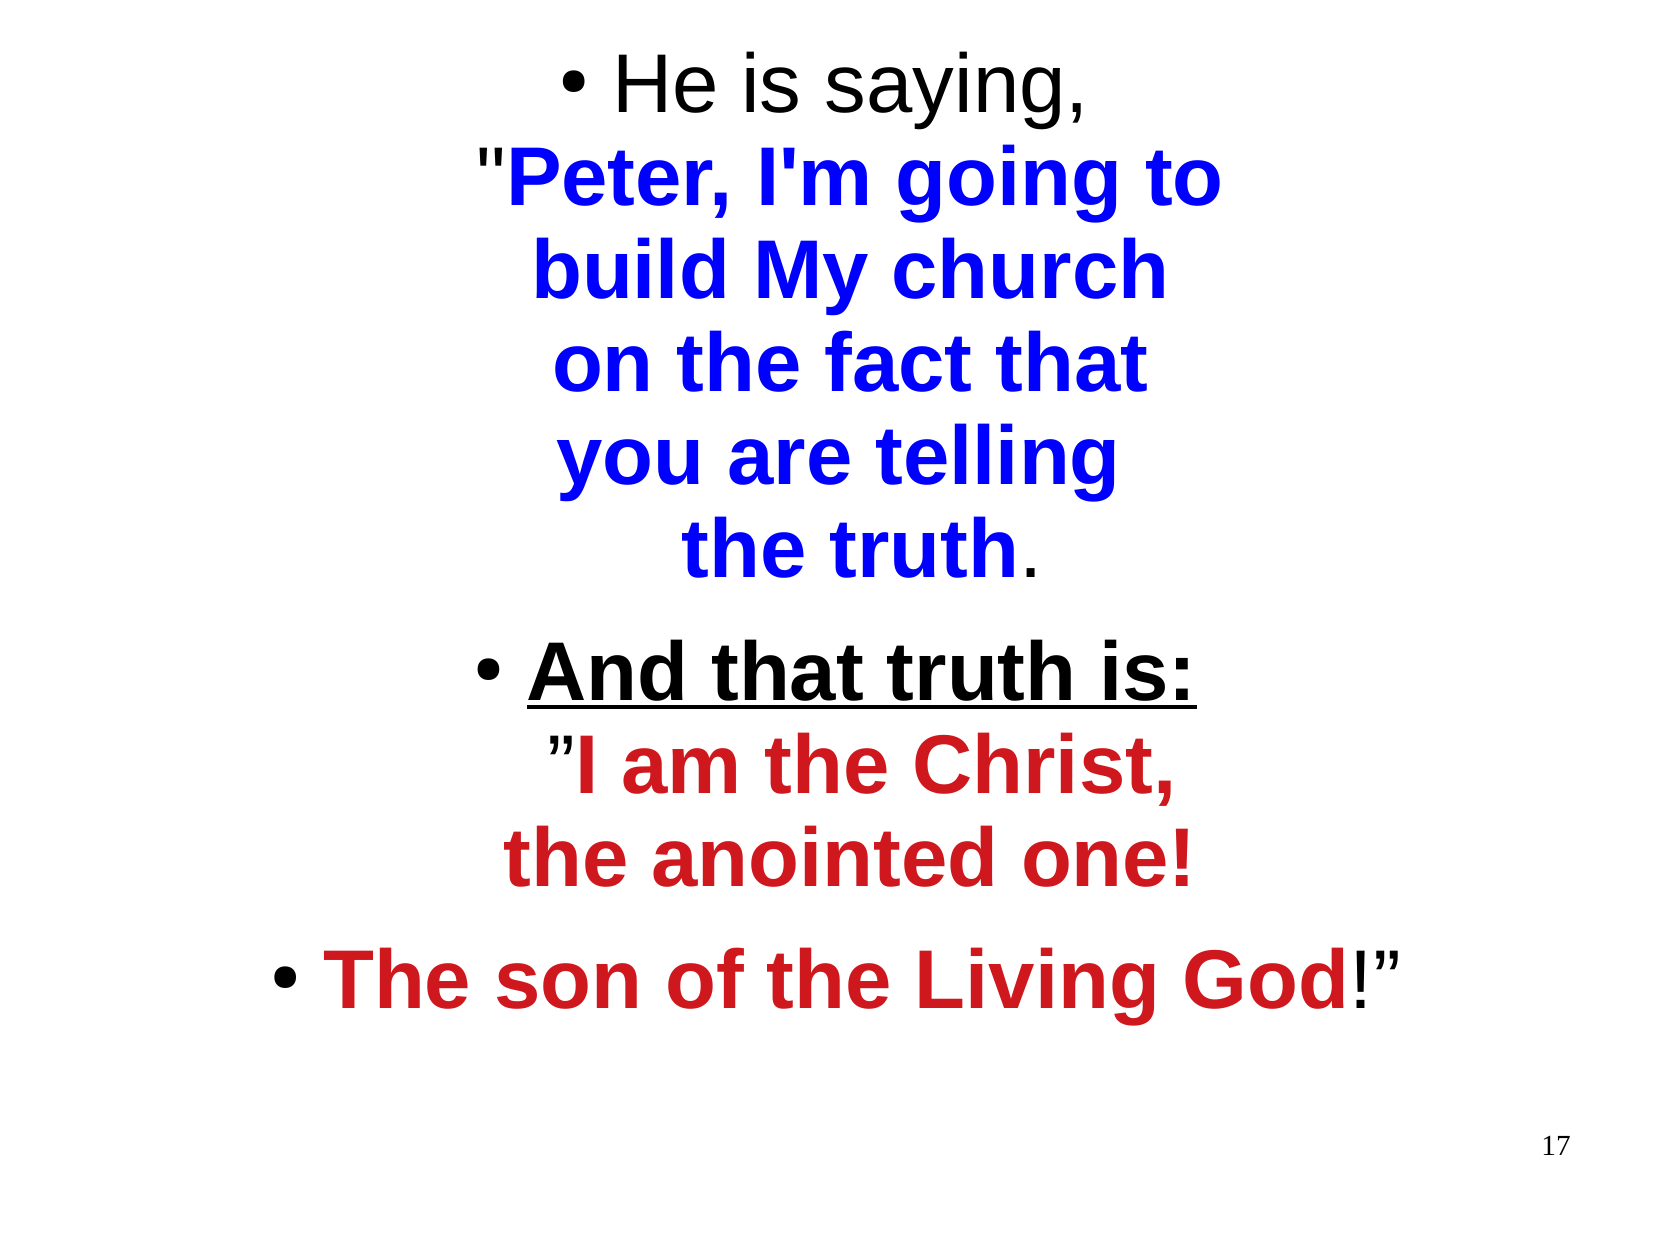

# He is saying, "Peter, I'm going to build My church on the fact that you are telling the truth.
And that truth is:
”I am the Christ,
the anointed one!
The son of the Living God!”
17